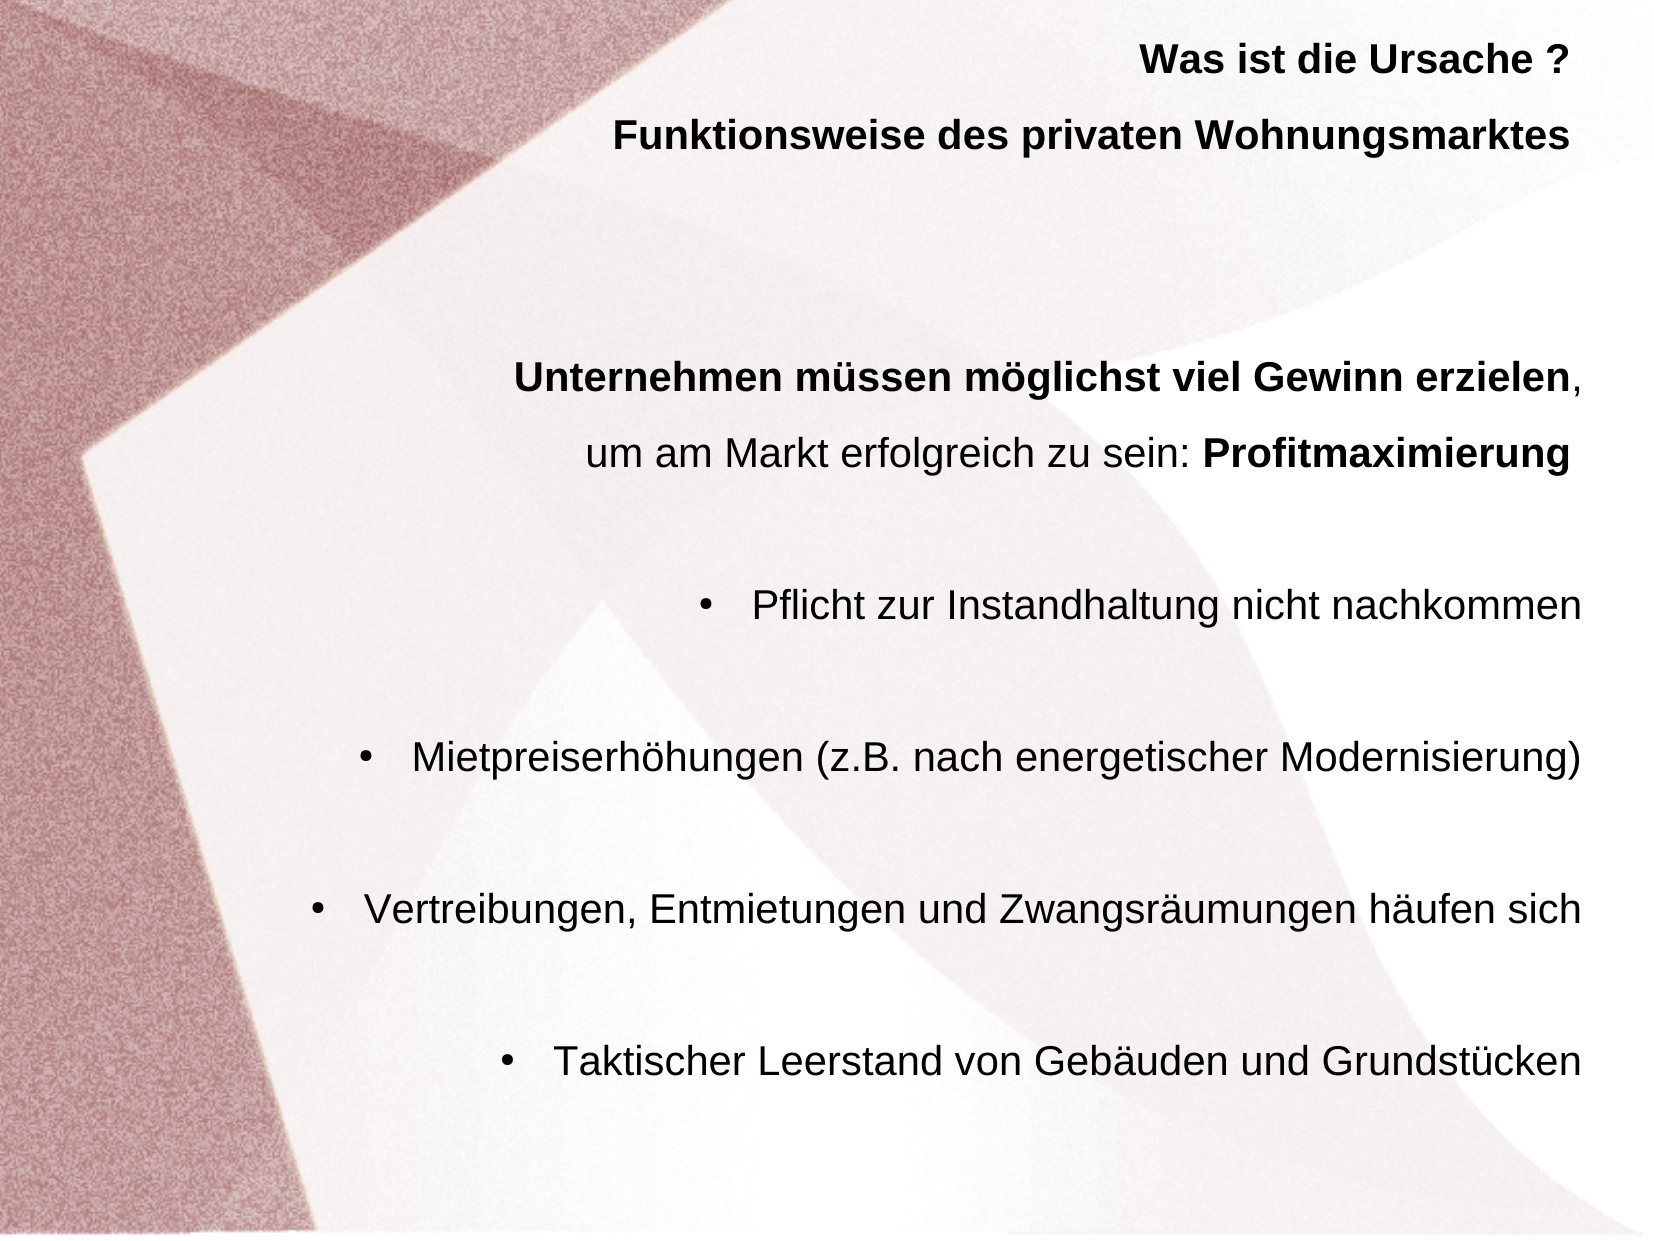

# Was ist die Ursache ?
 Funktionsweise des privaten Wohnungsmarktes
 Unternehmen müssen möglichst viel Gewinn erzielen,
um am Markt erfolgreich zu sein: Profitmaximierung
Pflicht zur Instandhaltung nicht nachkommen
Mietpreiserhöhungen (z.B. nach energetischer Modernisierung)
Vertreibungen, Entmietungen und Zwangsräumungen häufen sich
Taktischer Leerstand von Gebäuden und Grundstücken